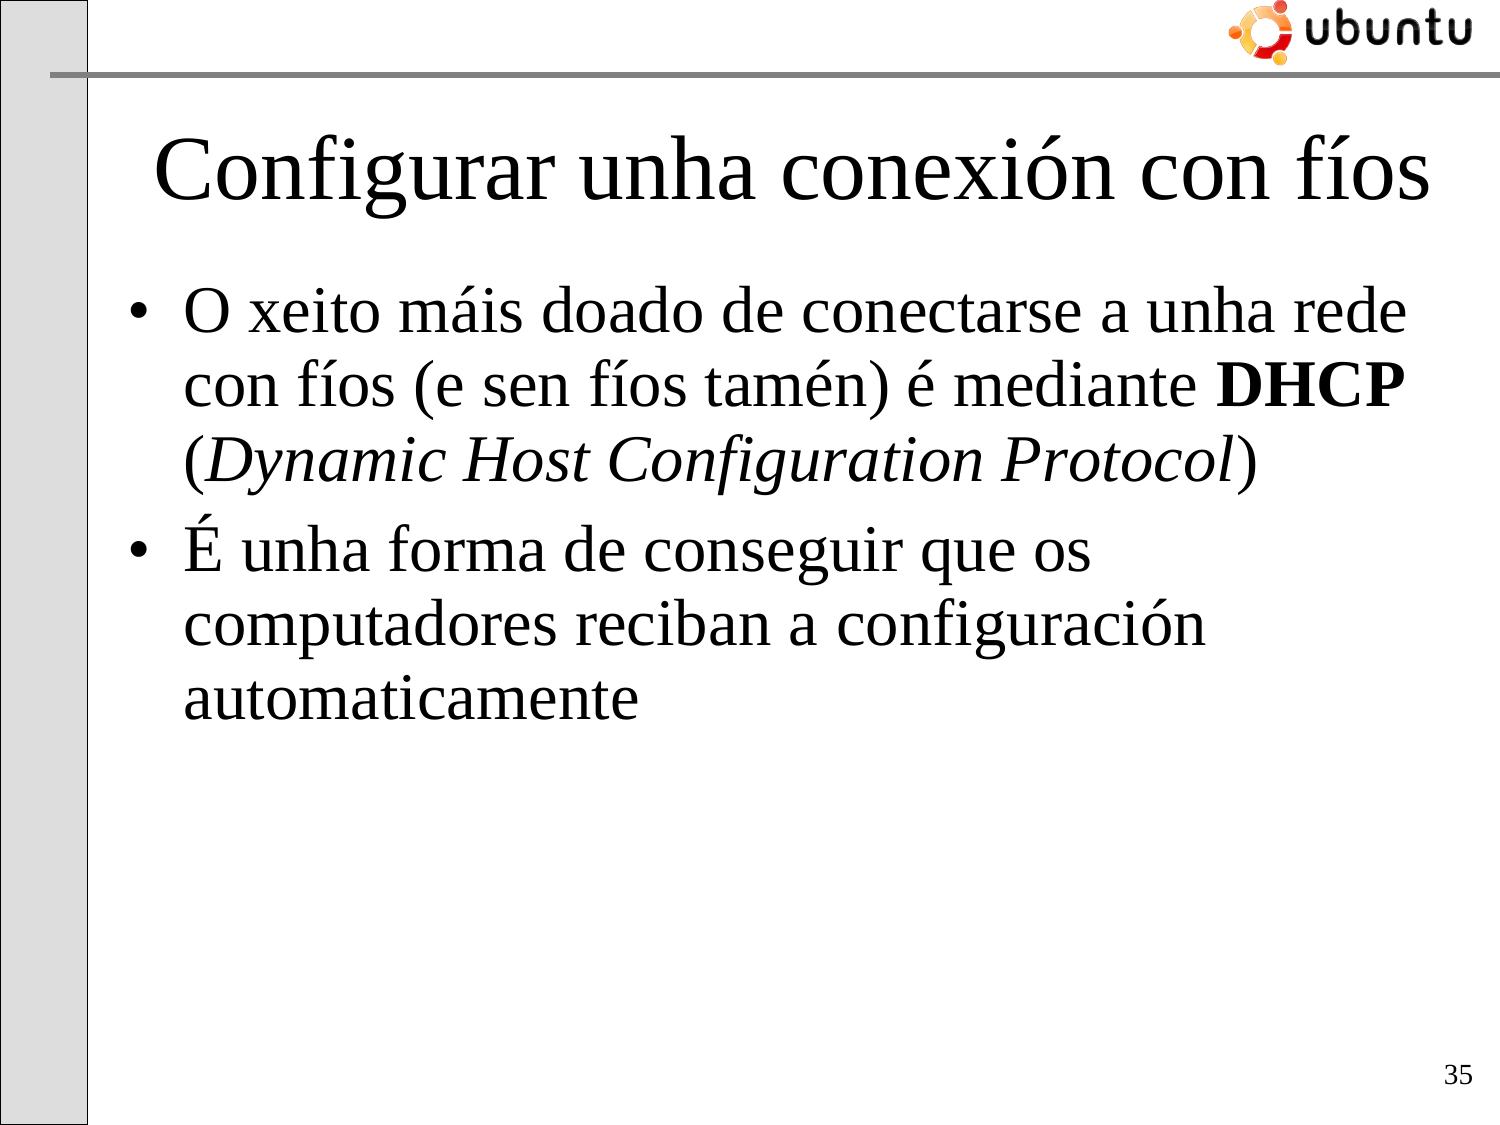

# Configurar unha conexión con fíos
O xeito máis doado de conectarse a unha rede con fíos (e sen fíos tamén) é mediante DHCP (Dynamic Host Configuration Protocol)
É unha forma de conseguir que os computadores reciban a configuración automaticamente
35